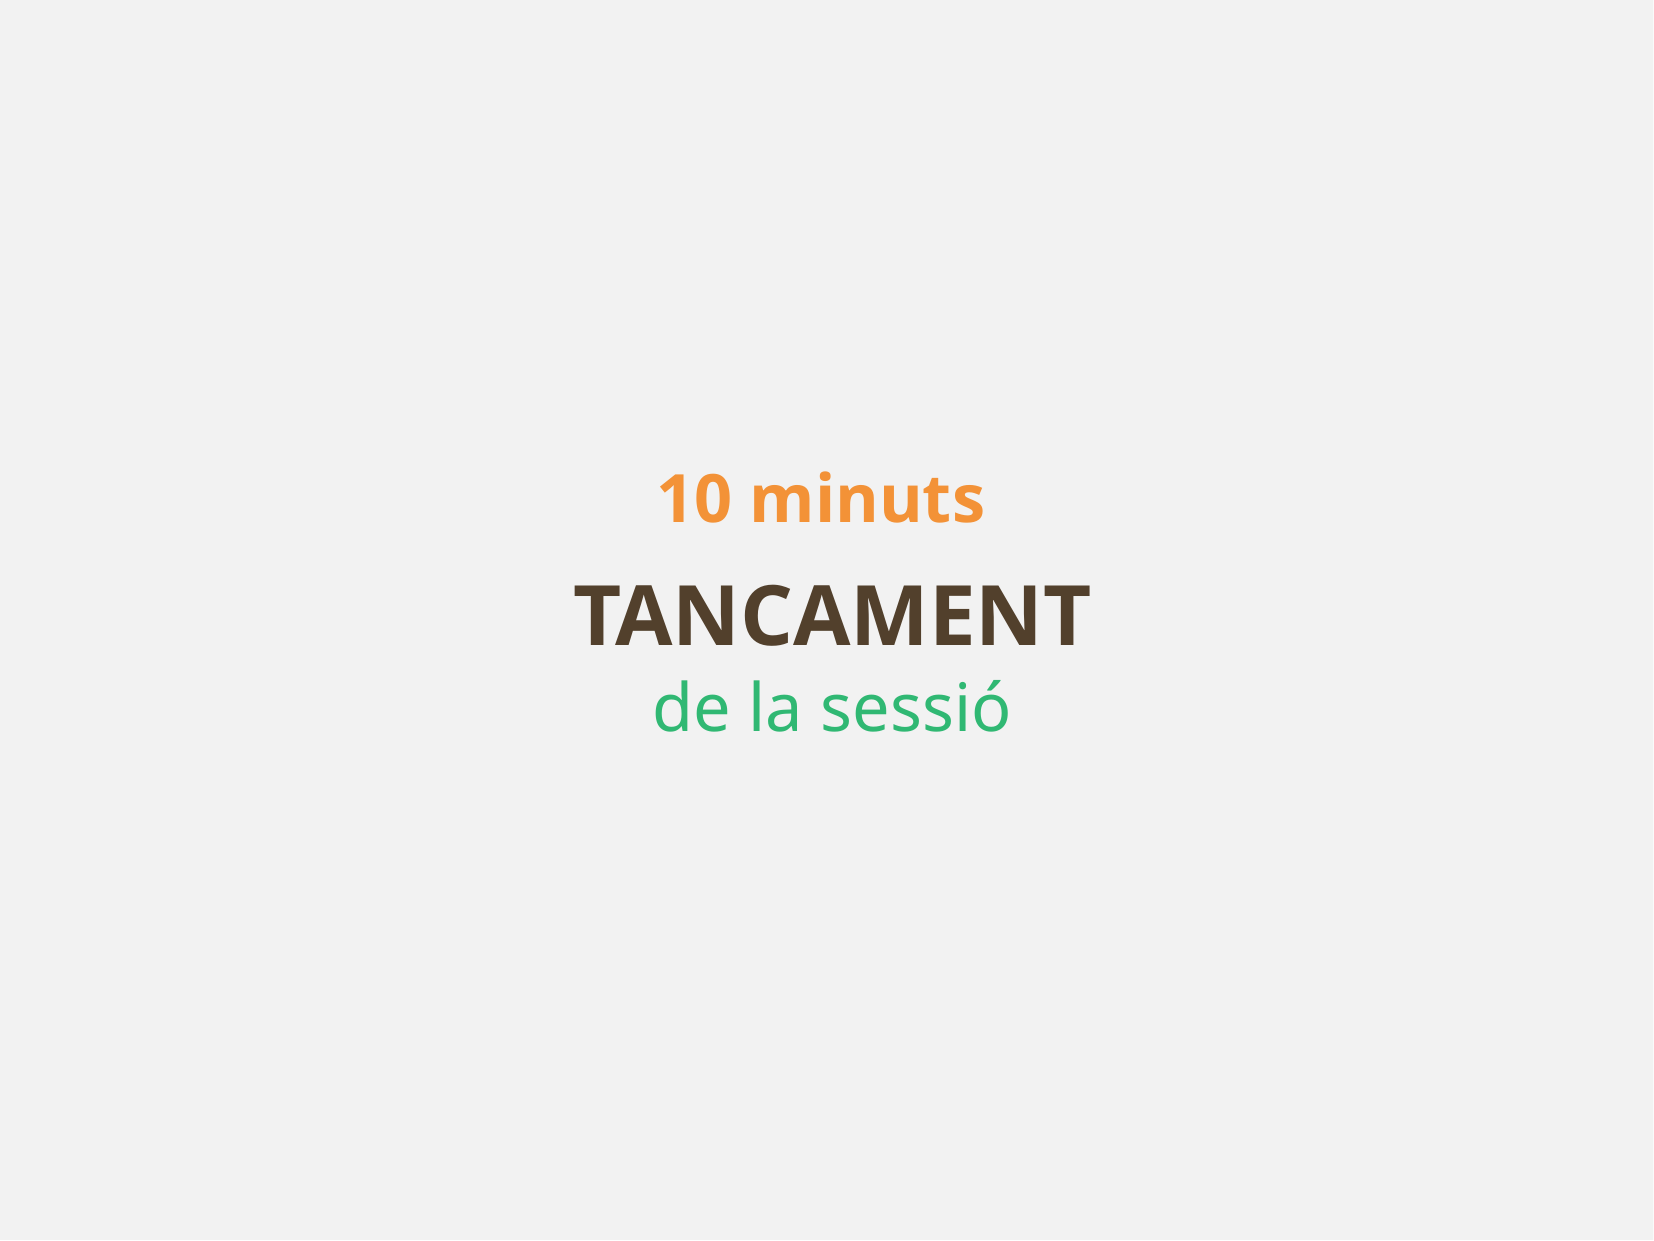

10 minuts
# TANCAMENT
de la sessió